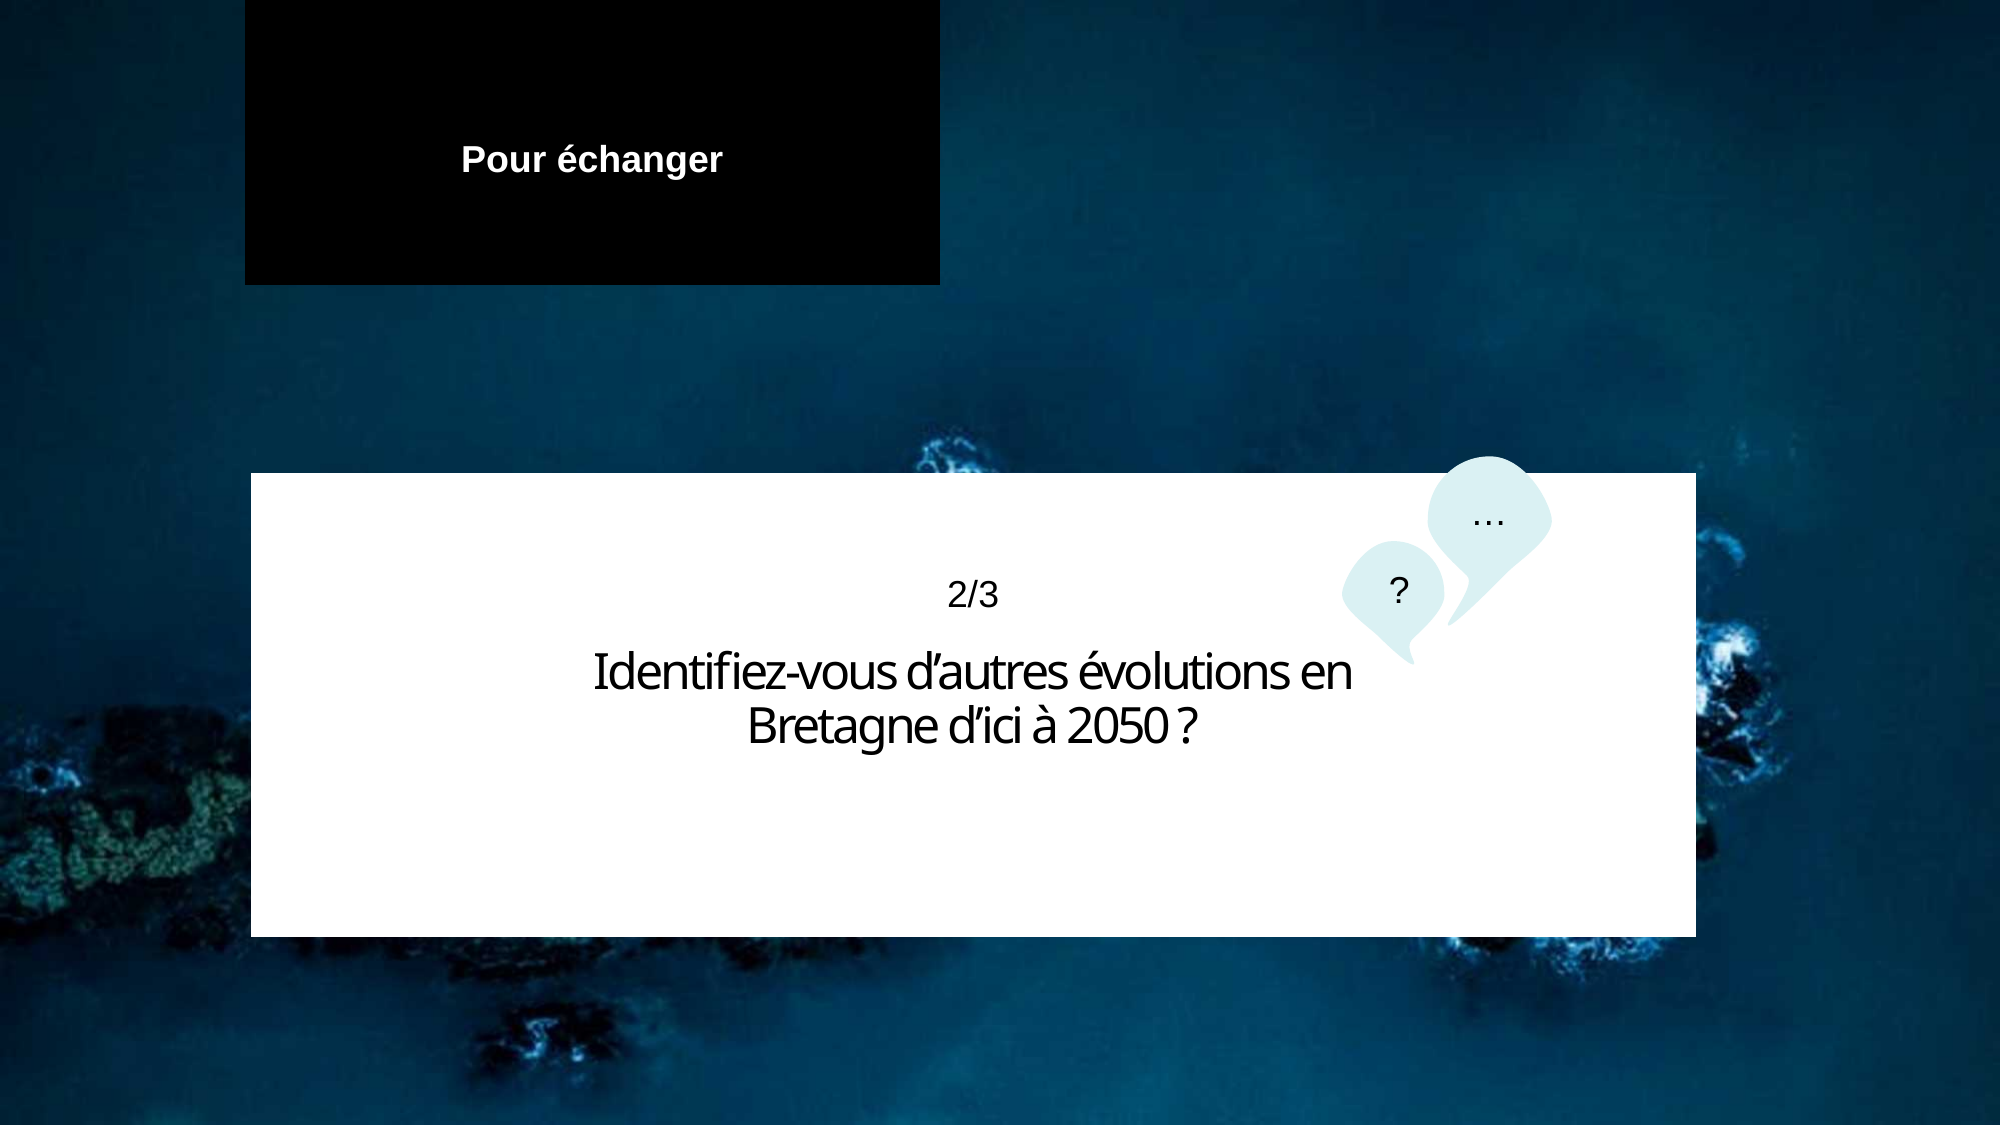

Pour échanger
…
?
2/3
Identifiez-vous d’autres évolutions en Bretagne d’ici à 2050 ?